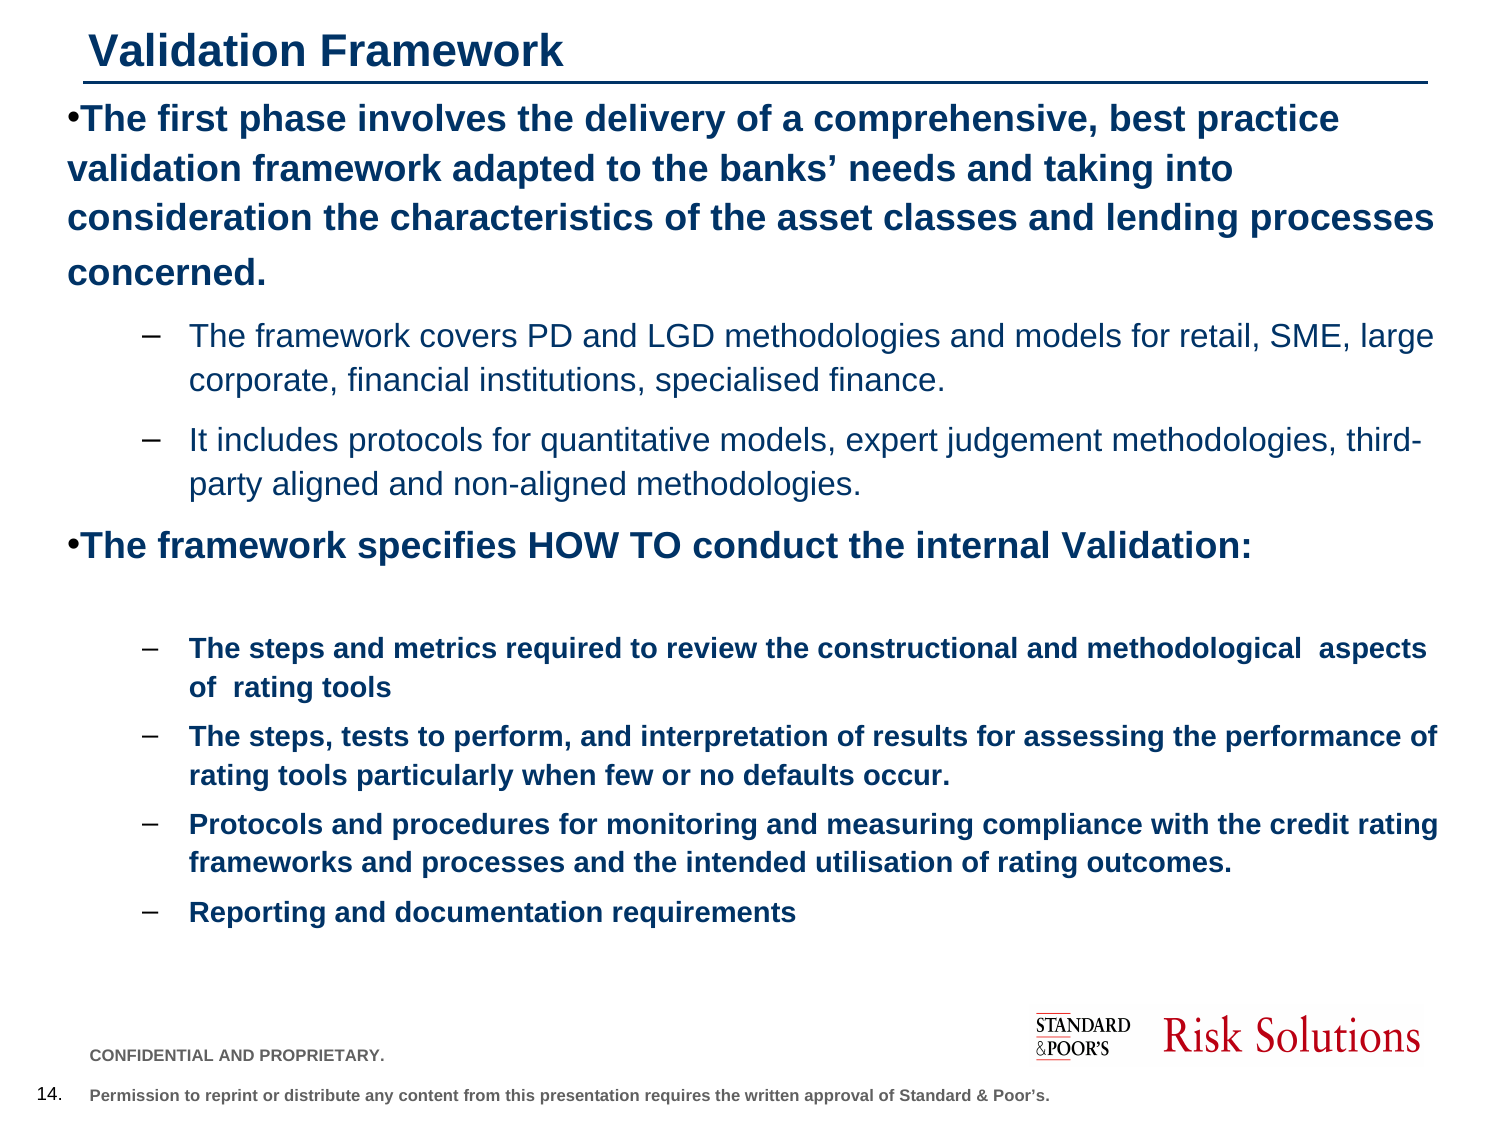

# Validation Framework
The first phase involves the delivery of a comprehensive, best practice validation framework adapted to the banks’ needs and taking into consideration the characteristics of the asset classes and lending processes concerned.
The framework covers PD and LGD methodologies and models for retail, SME, large corporate, financial institutions, specialised finance.
It includes protocols for quantitative models, expert judgement methodologies, third-party aligned and non-aligned methodologies.
The framework specifies HOW TO conduct the internal Validation:
The steps and metrics required to review the constructional and methodological aspects of rating tools
The steps, tests to perform, and interpretation of results for assessing the performance of rating tools particularly when few or no defaults occur.
Protocols and procedures for monitoring and measuring compliance with the credit rating frameworks and processes and the intended utilisation of rating outcomes.
Reporting and documentation requirements